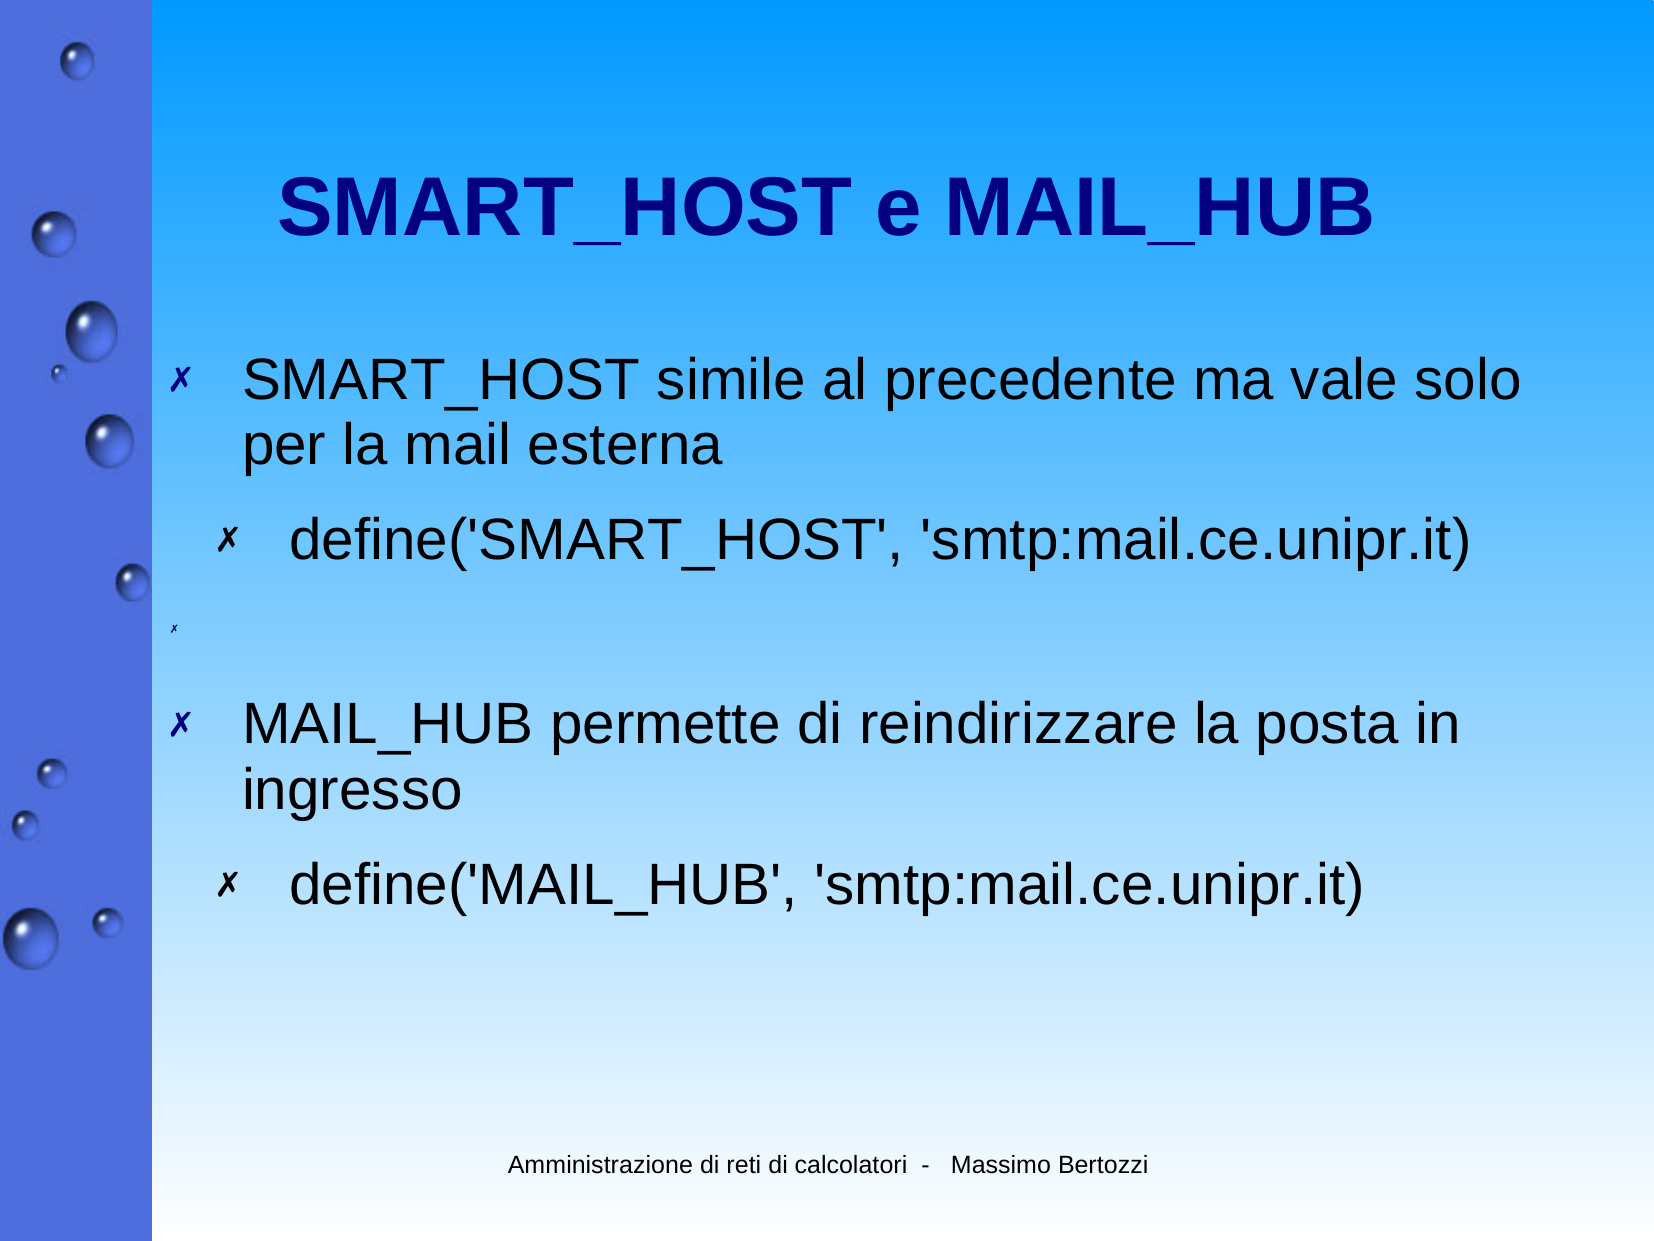

# SMART_HOST e MAIL_HUB
SMART_HOST simile al precedente ma vale solo per la mail esterna
define('SMART_HOST', 'smtp:mail.ce.unipr.it)
MAIL_HUB permette di reindirizzare la posta in ingresso
define('MAIL_HUB', 'smtp:mail.ce.unipr.it)